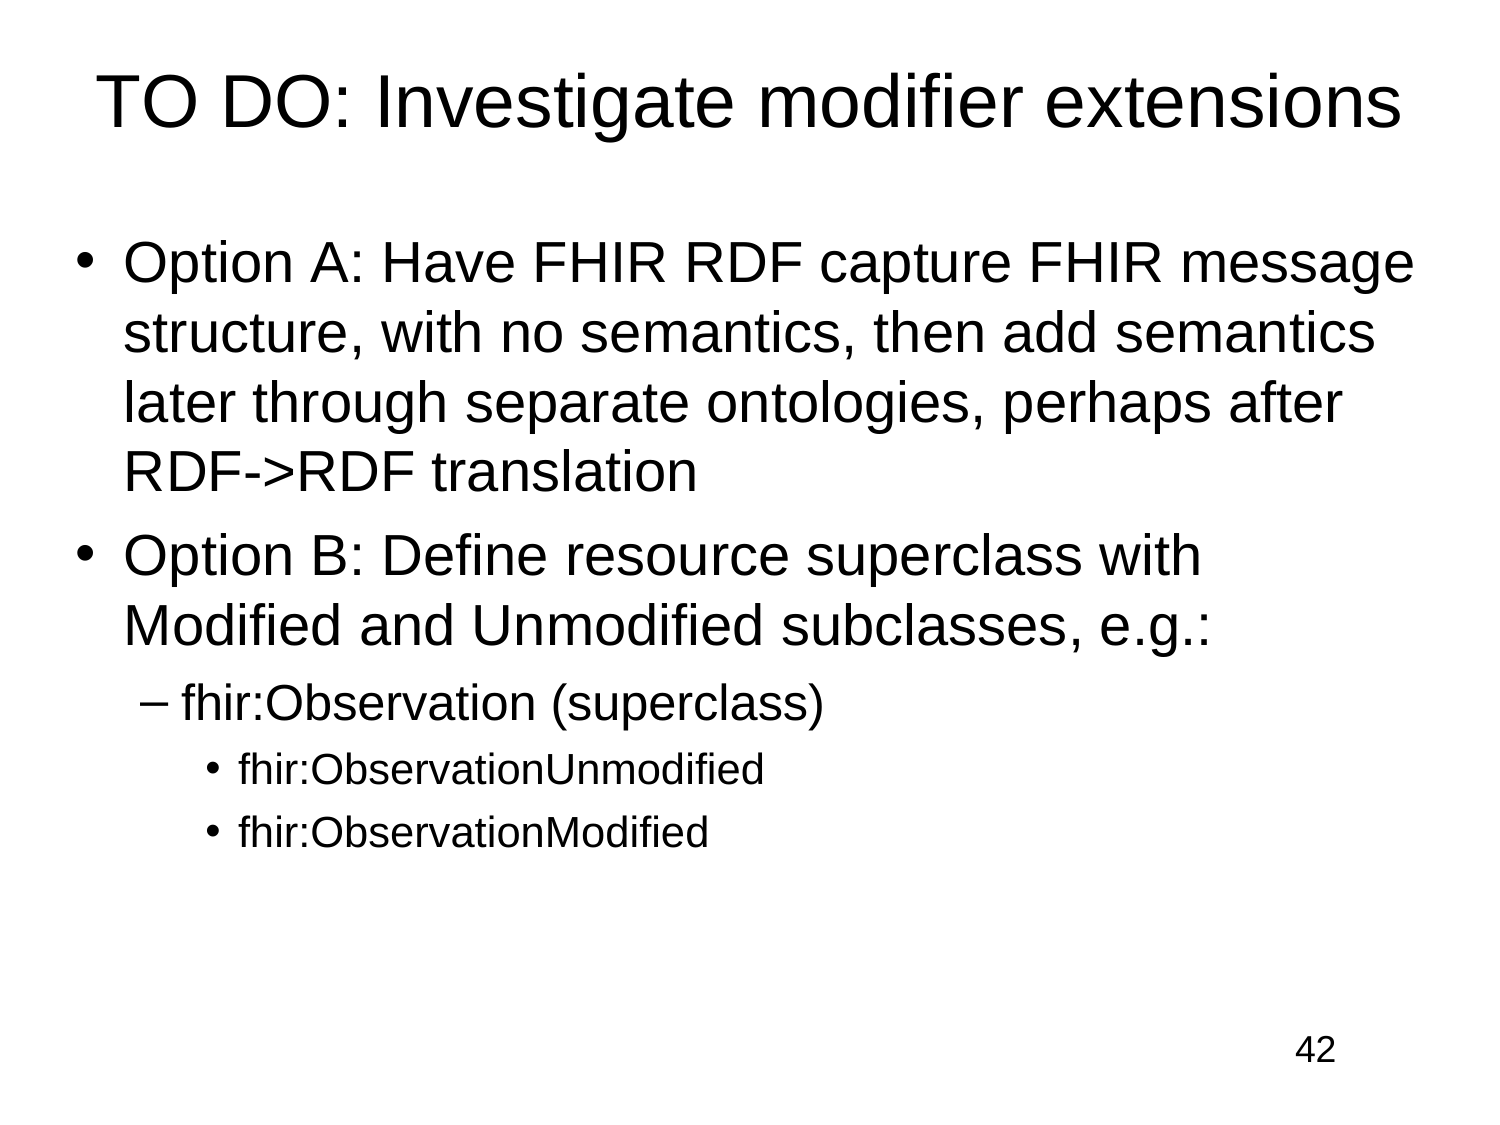

# TO DO: Investigate modifier extensions
Option A: Have FHIR RDF capture FHIR message structure, with no semantics, then add semantics later through separate ontologies, perhaps after
RDF->RDF translation
Option B: Define resource superclass with Modified and Unmodified subclasses, e.g.:
fhir:Observation (superclass)
fhir:ObservationUnmodified
fhir:ObservationModified
42